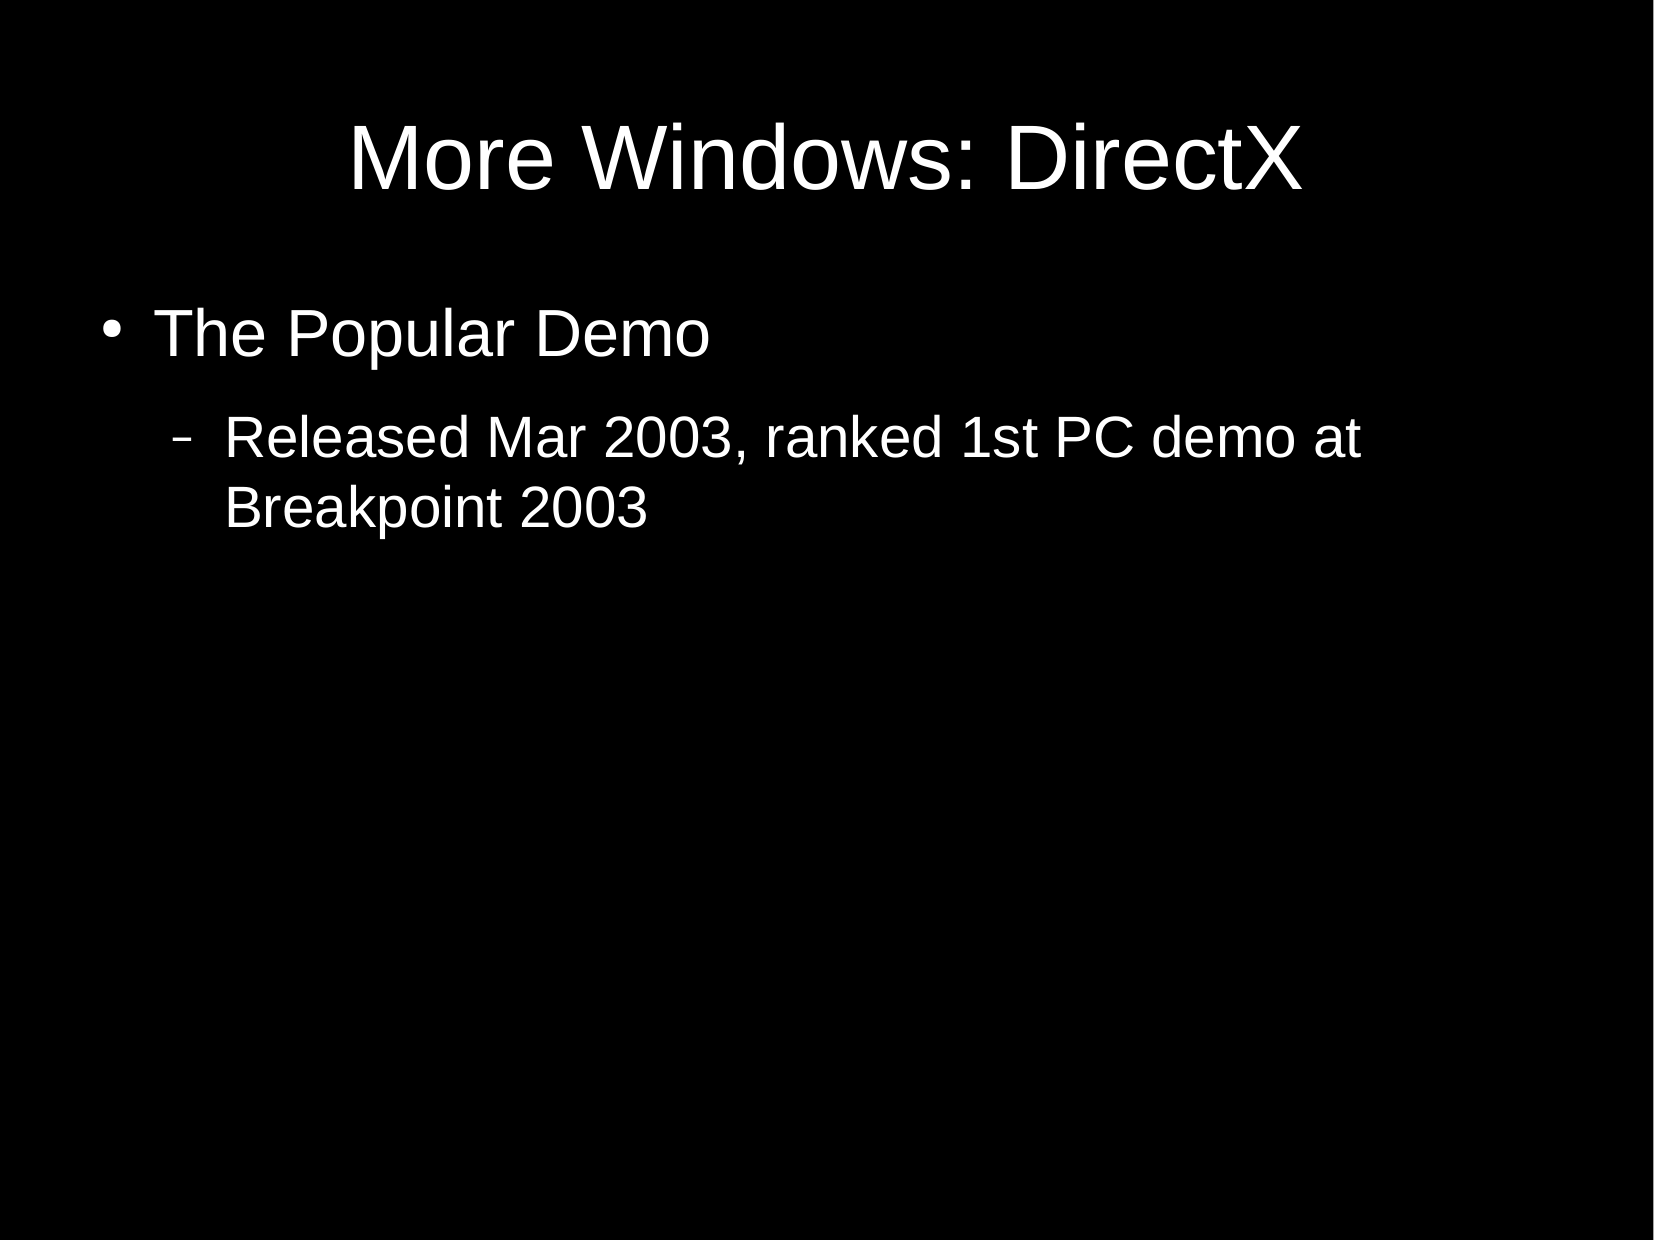

# More Windows: DirectX
The Popular Demo
Released Mar 2003, ranked 1st PC demo at Breakpoint 2003